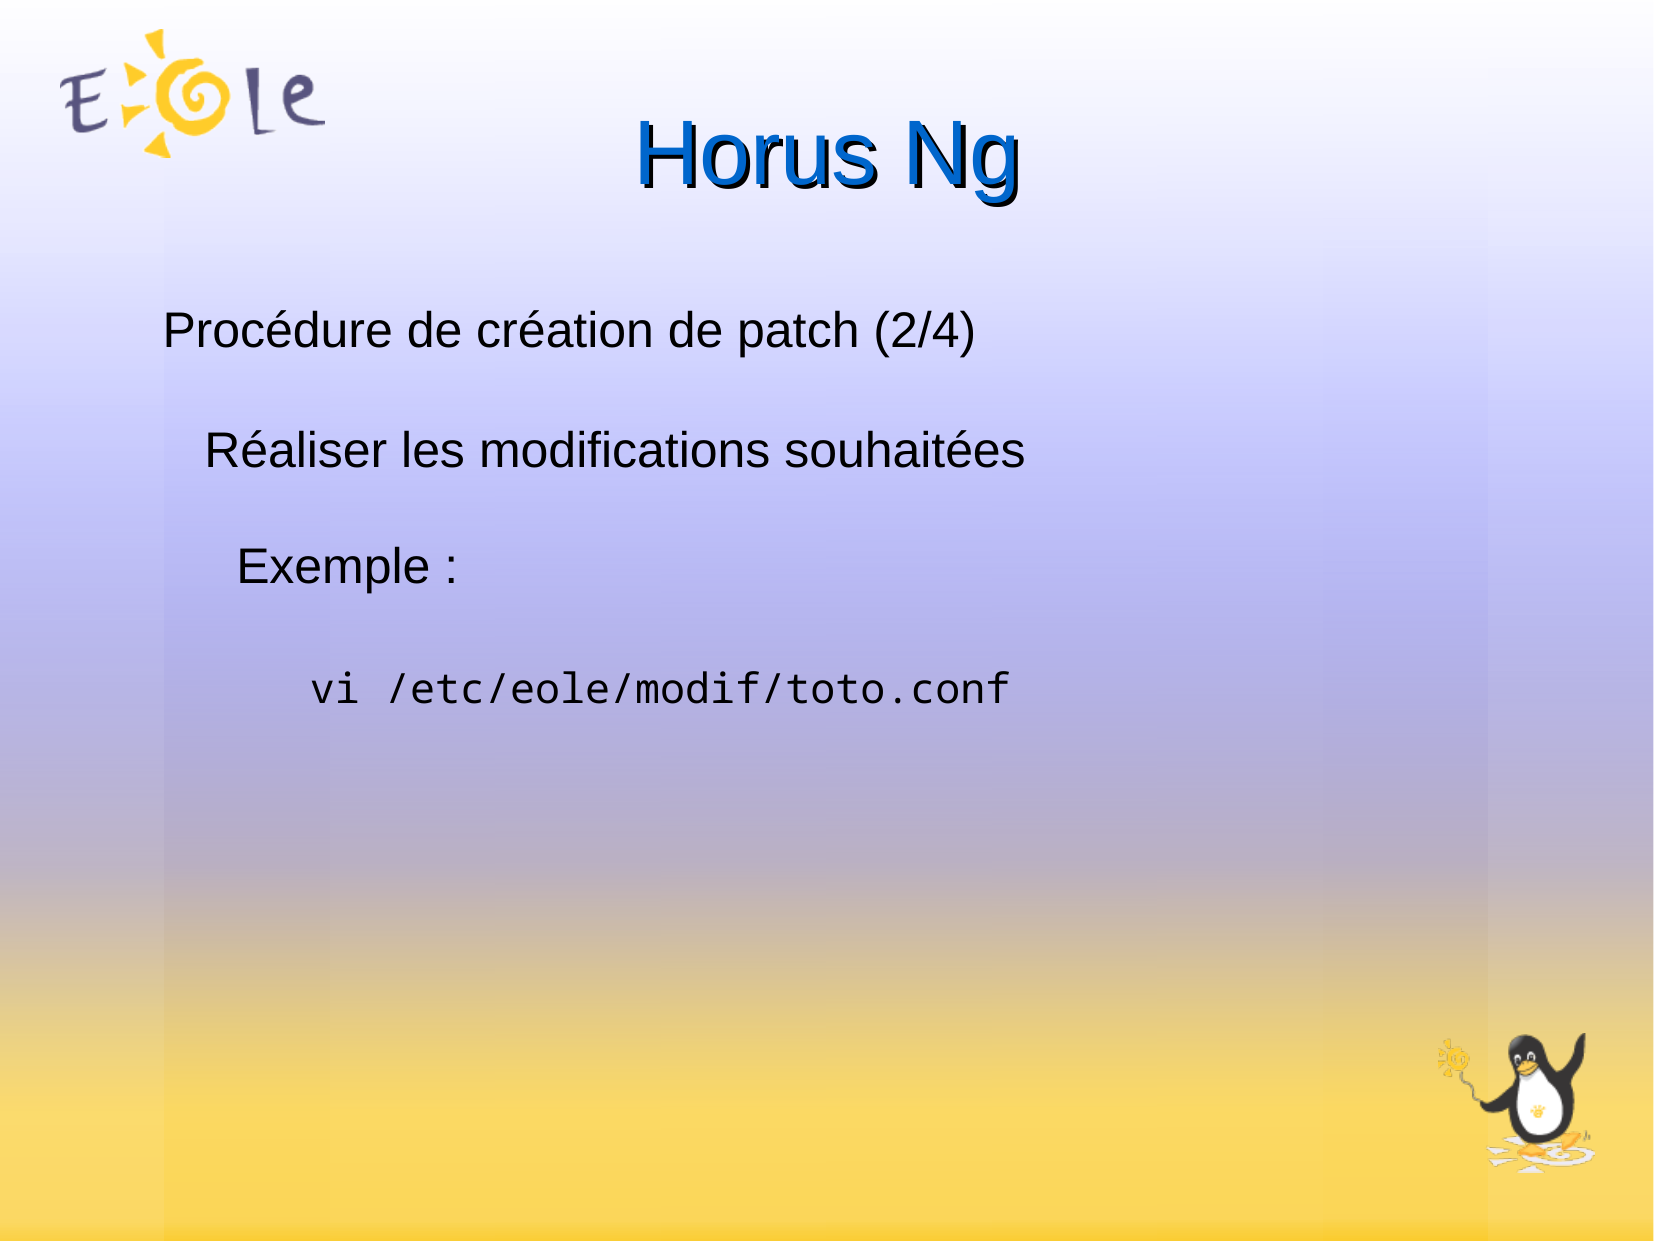

# Horus Ng
Procédure de création de patch (2/4)
 Réaliser les modifications souhaitées
	Exemple :
		vi /etc/eole/modif/toto.conf